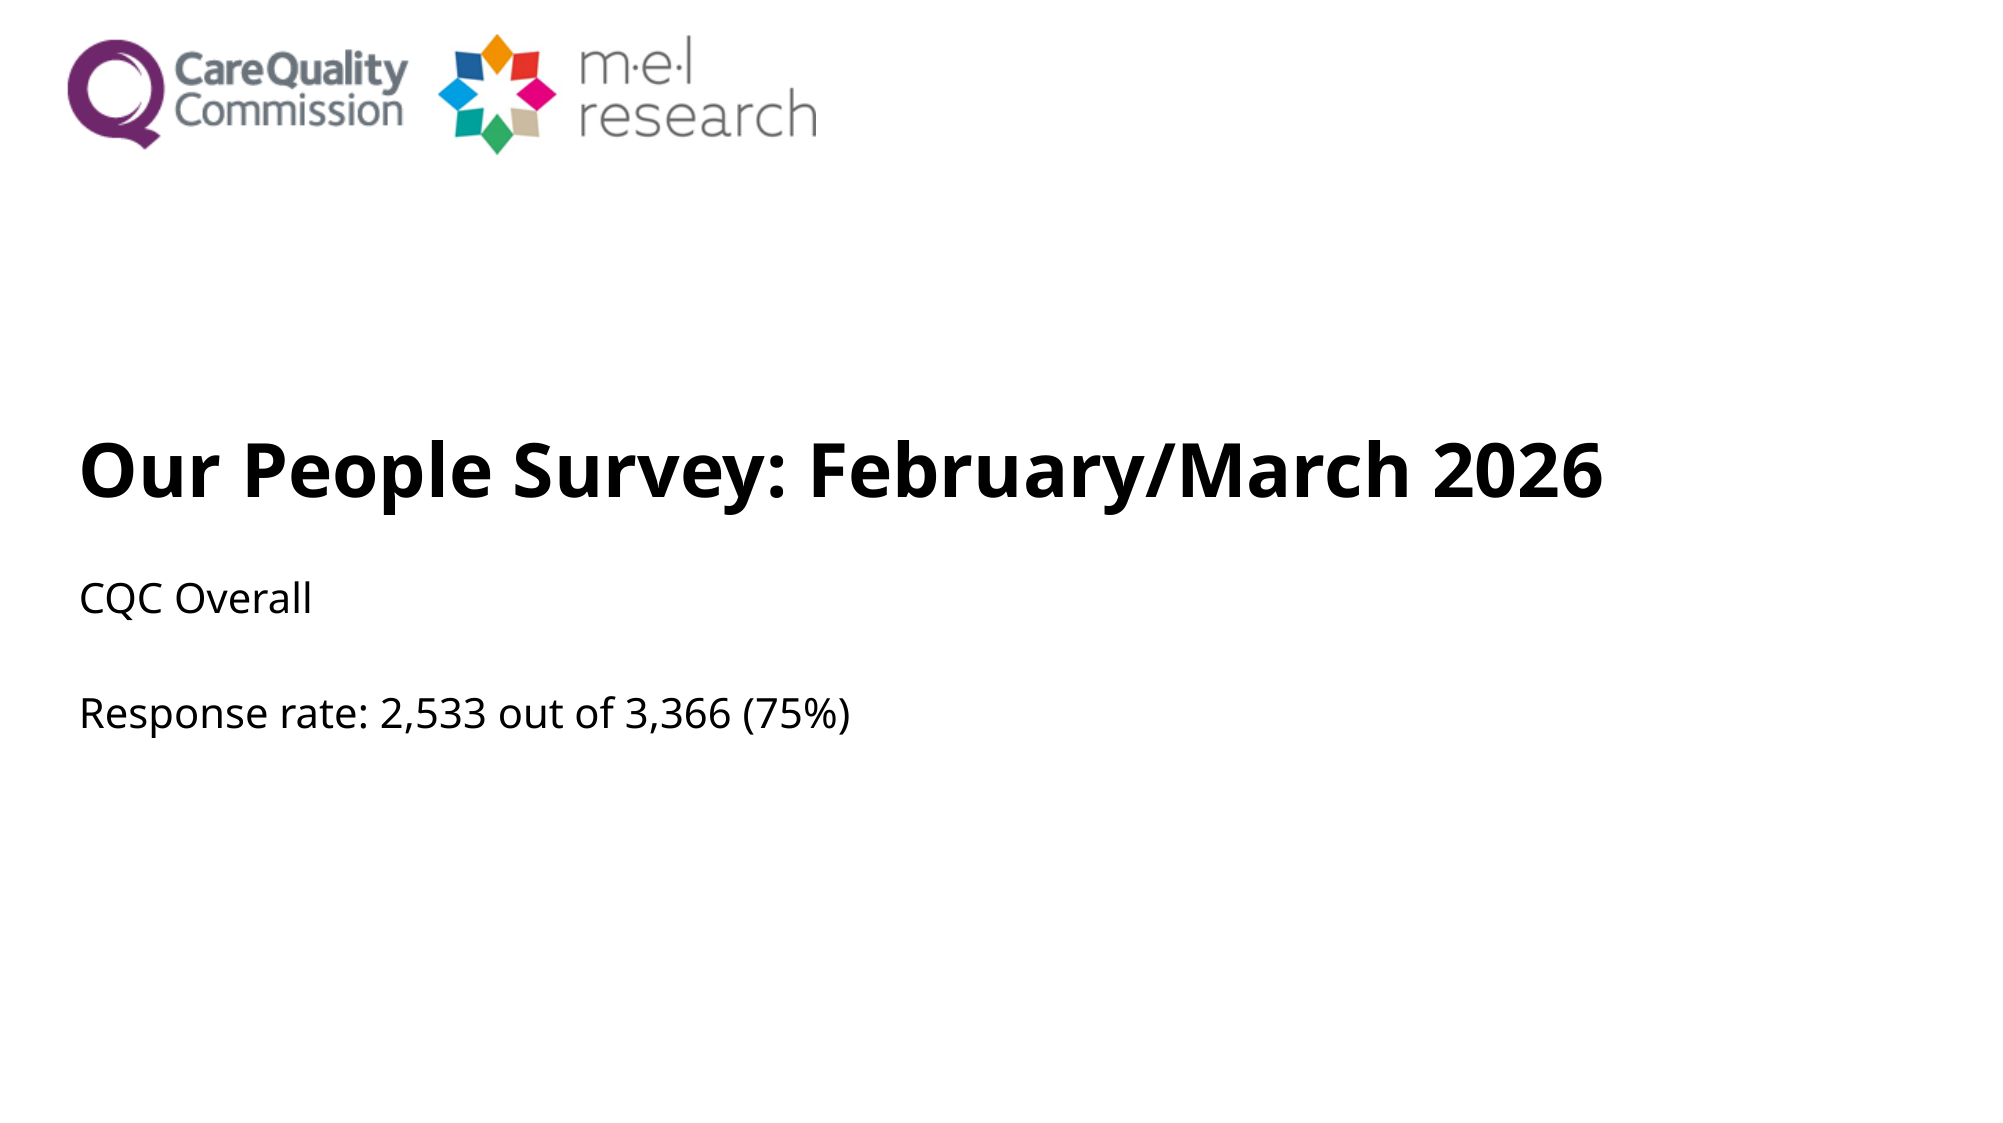

# Our People Survey: February/March 2026
CQC Overall
Response rate: 2,533 out of 3,366 (75%)